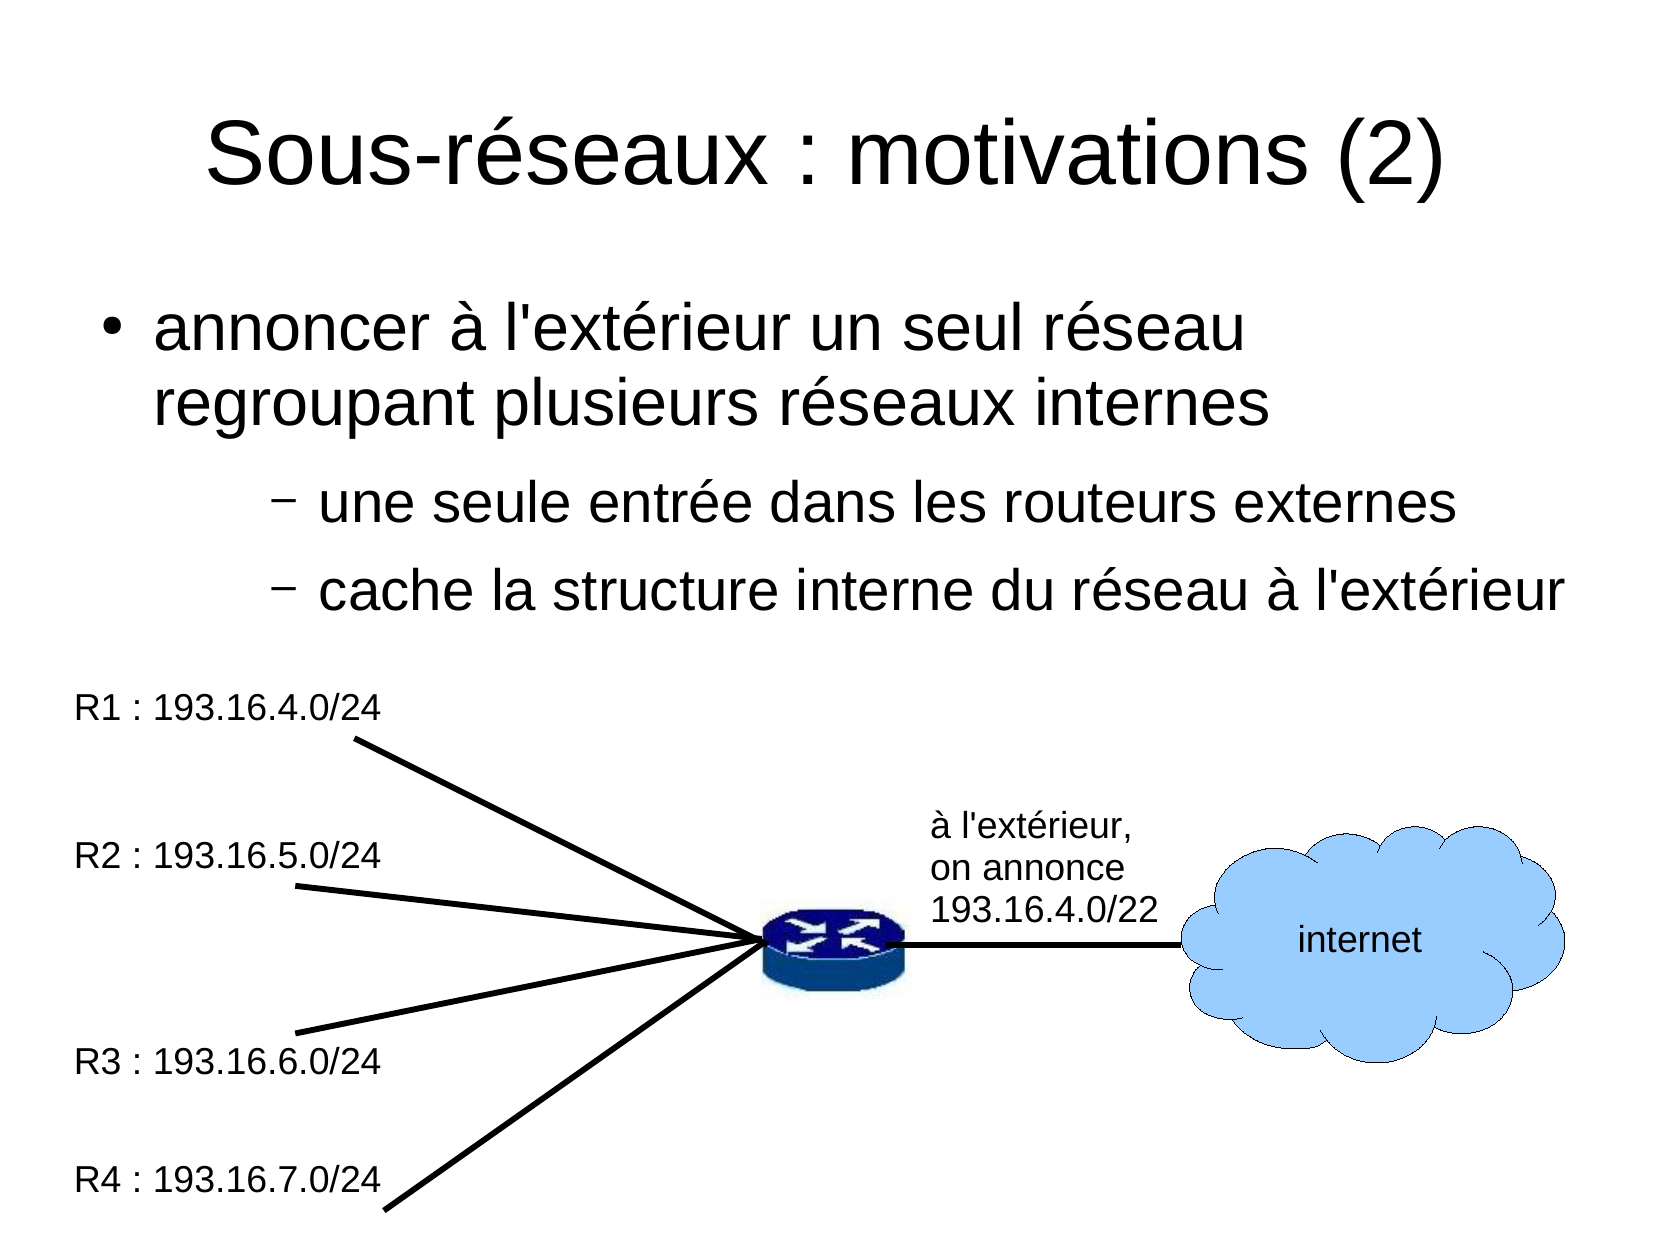

# Sous-réseaux : motivations (2)
annoncer à l'extérieur un seul réseau regroupant plusieurs réseaux internes
une seule entrée dans les routeurs externes
cache la structure interne du réseau à l'extérieur
R1 : 193.16.4.0/24
à l'extérieur,
on annonce
193.16.4.0/22
R2 : 193.16.5.0/24
internet
R3 : 193.16.6.0/24
R4 : 193.16.7.0/24